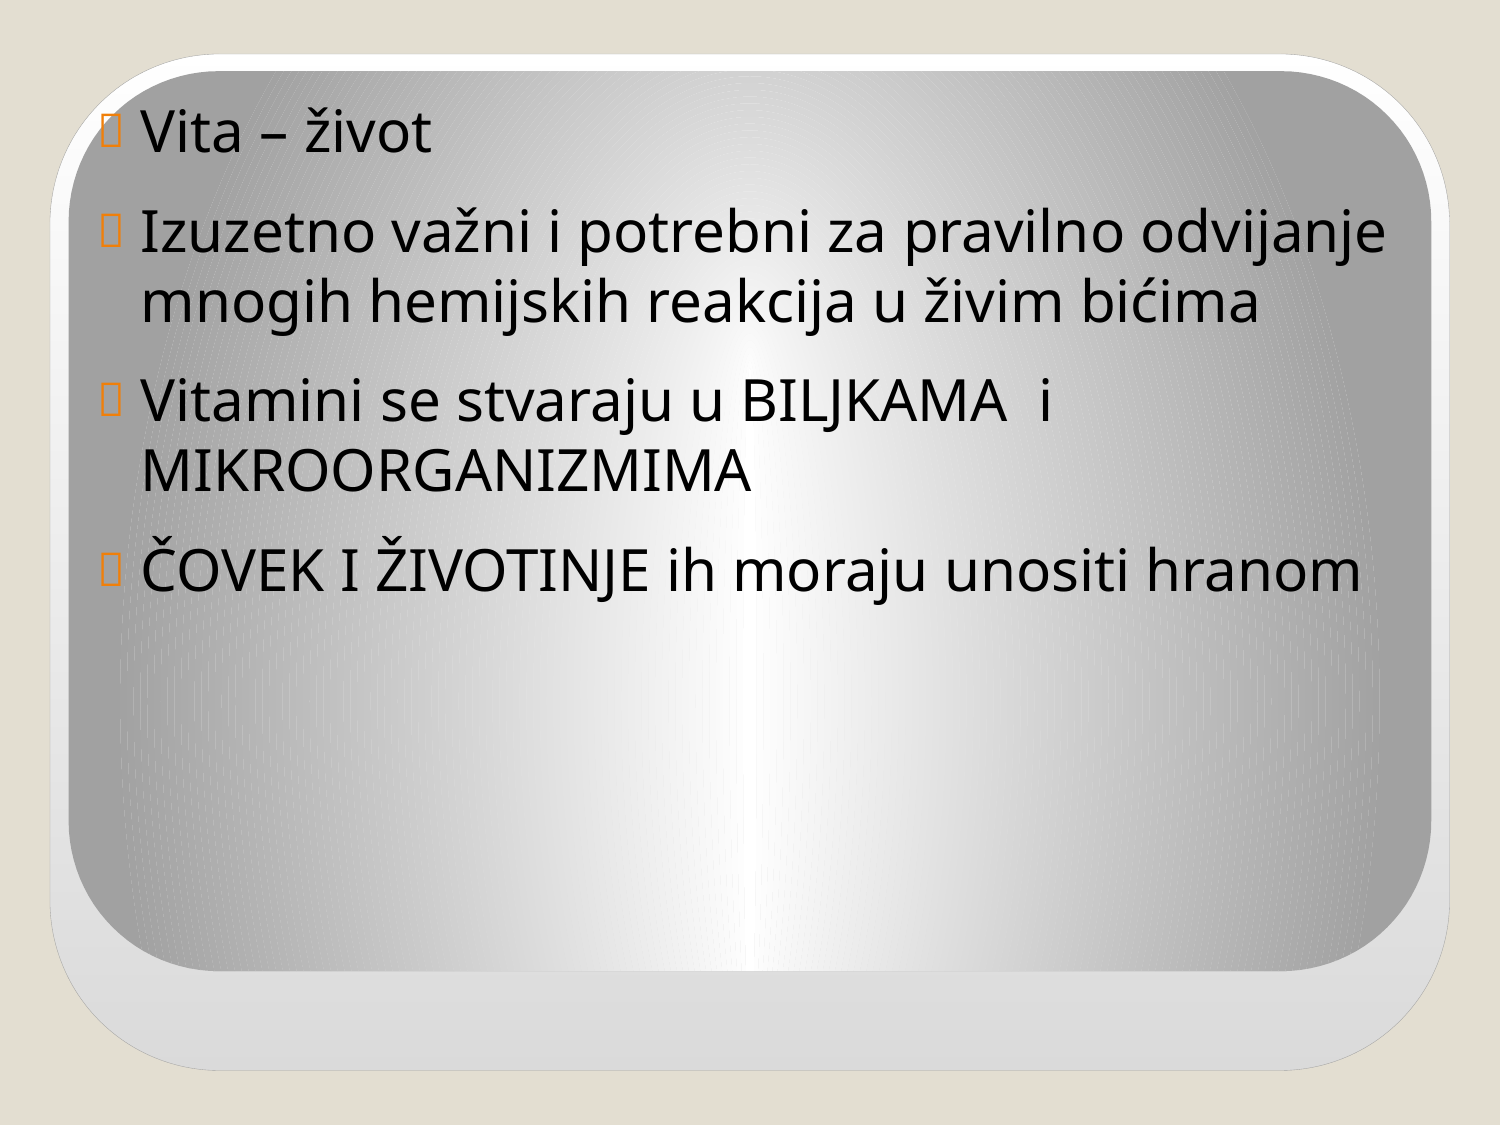

Vita – život
Izuzetno važni i potrebni za pravilno odvijanje mnogih hemijskih reakcija u živim bićima
Vitamini se stvaraju u BILJKAMA i MIKROORGANIZMIMA
ČOVEK I ŽIVOTINJE ih moraju unositi hranom
#